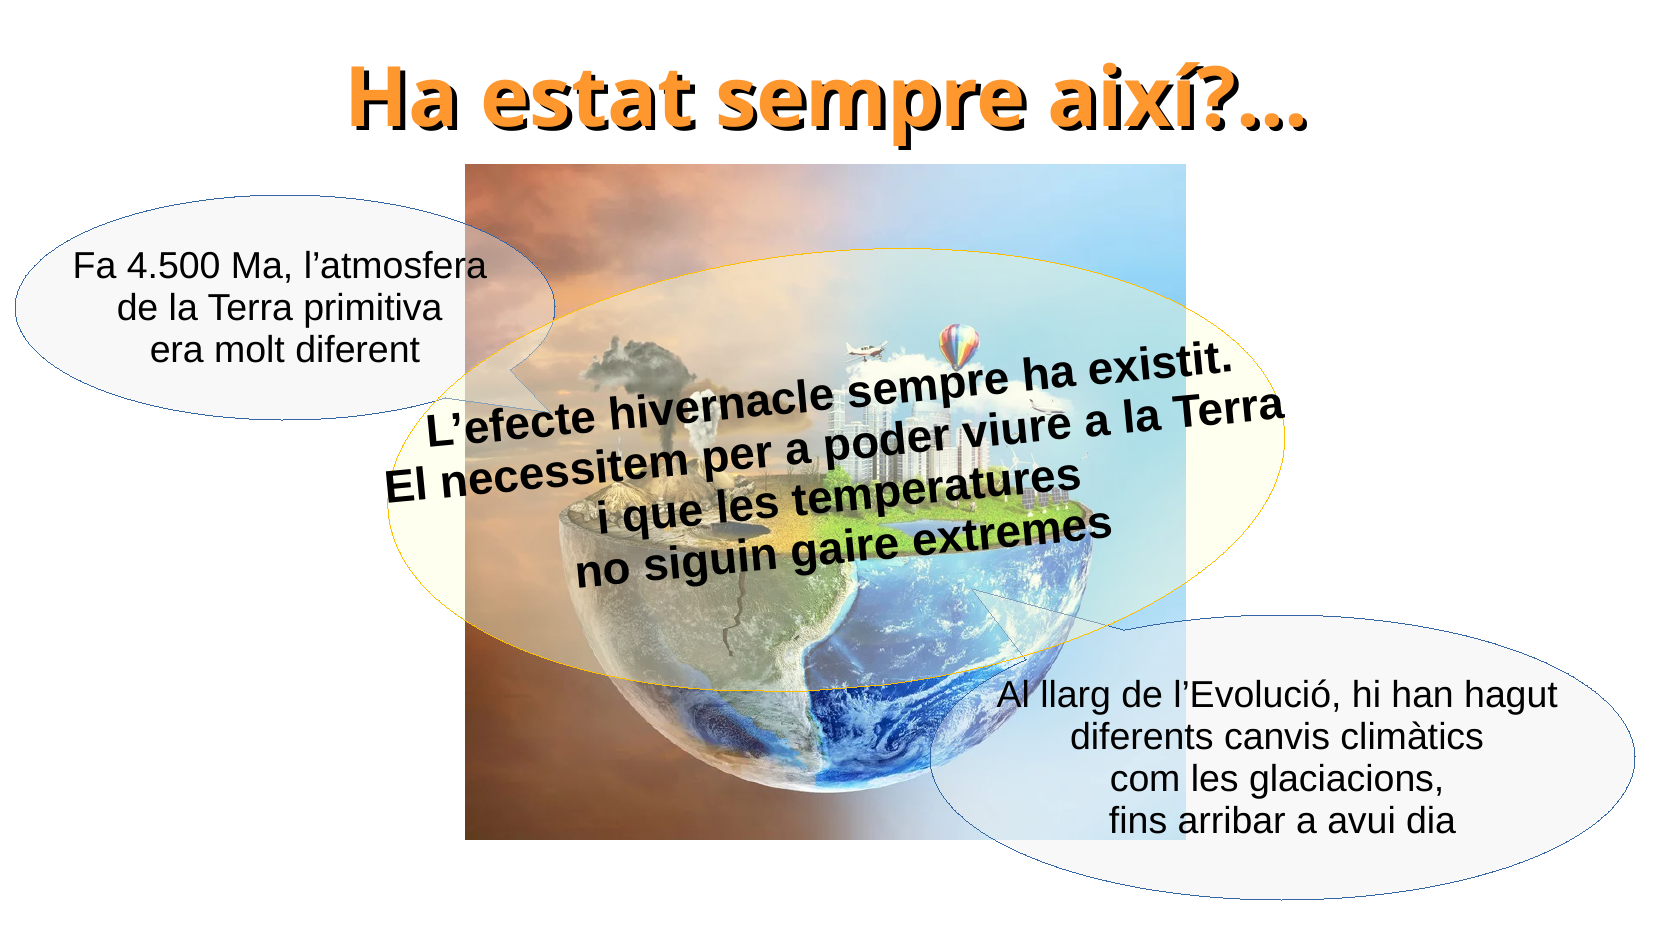

# Ha estat sempre així?...
Fa 4.500 Ma, l’atmosfera
de la Terra primitiva
era molt diferent
L’efecte hivernacle sempre ha existit.
El necessitem per a poder viure a la Terra
i que les temperatures
no siguin gaire extremes
Al llarg de l’Evolució, hi han hagut
diferents canvis climàtics
com les glaciacions,
fins arribar a avui dia